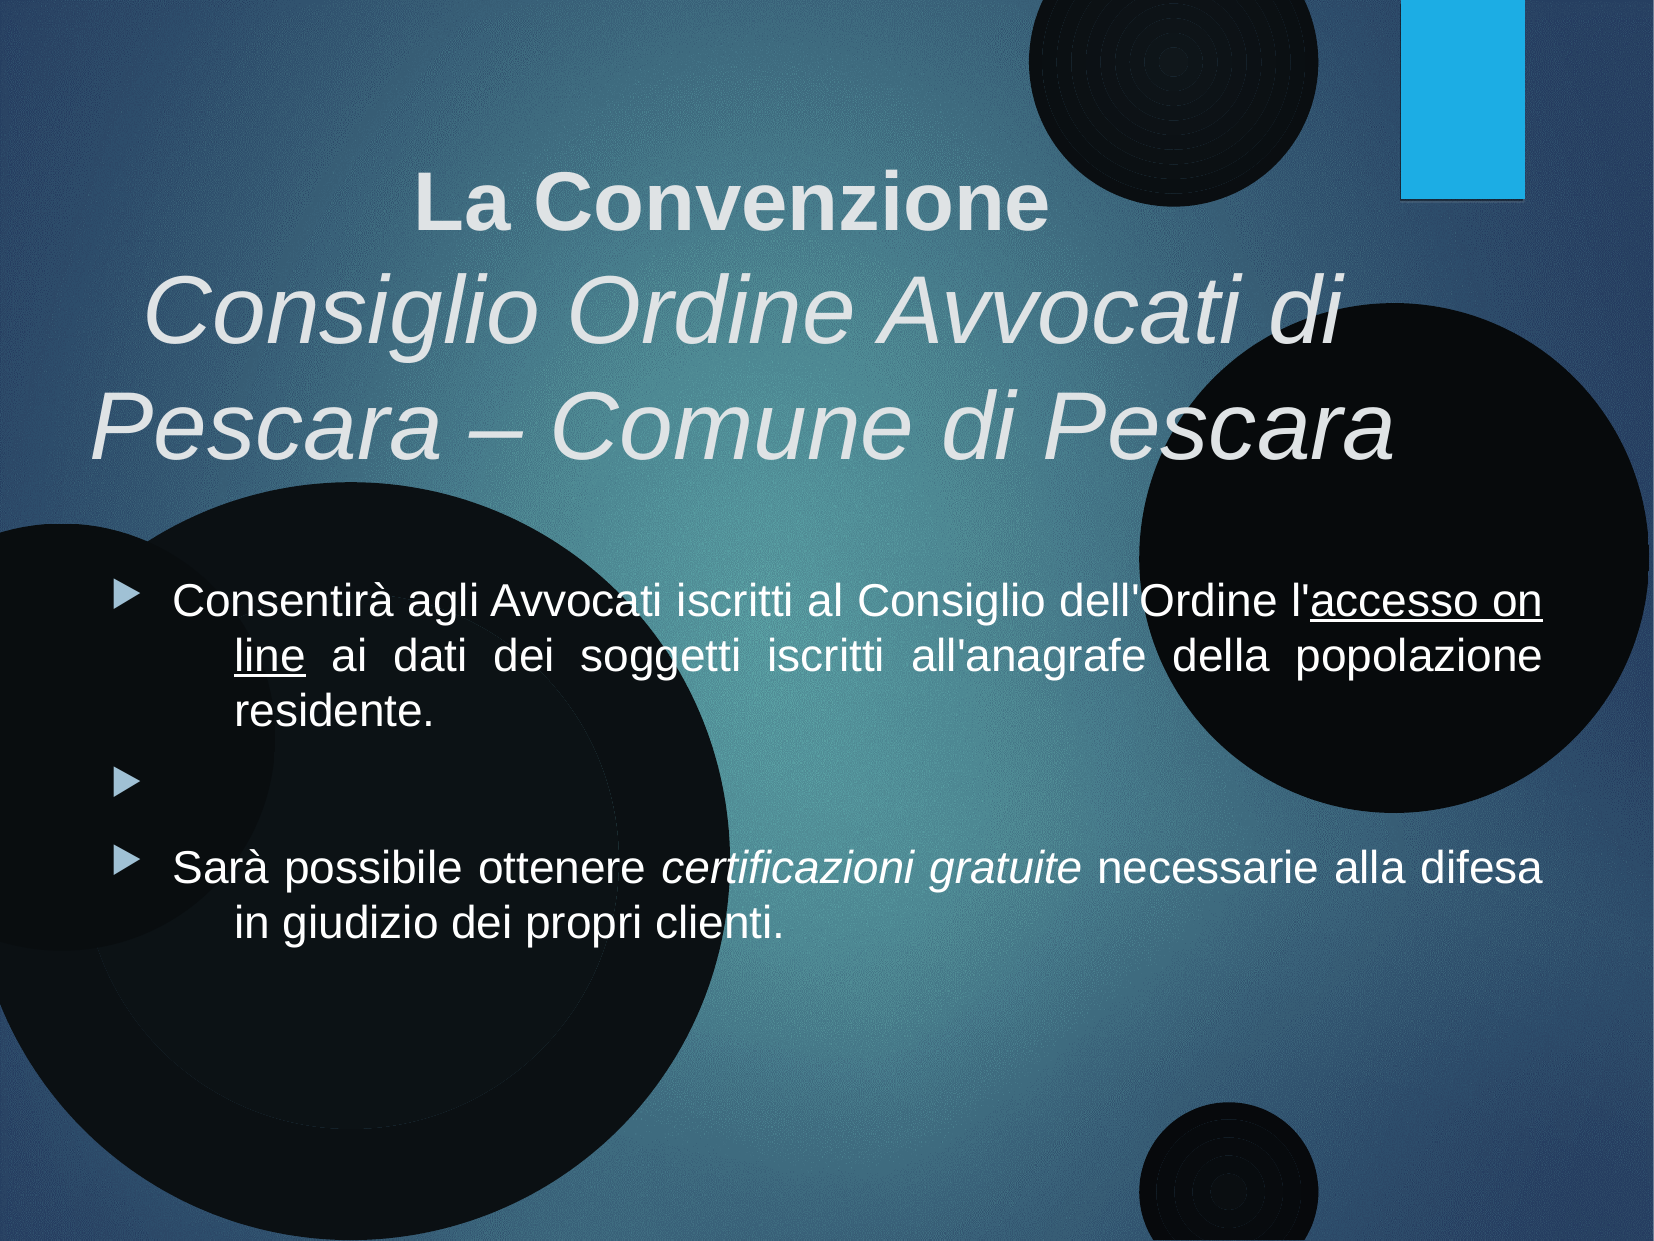

# La Convenzione Consiglio Ordine Avvocati di Pescara – Comune di Pescara
Consentirà agli Avvocati iscritti al Consiglio dell'Ordine l'accesso on line ai dati dei soggetti iscritti all'anagrafe della popolazione residente.
Sarà possibile ottenere certificazioni gratuite necessarie alla difesa in giudizio dei propri clienti.